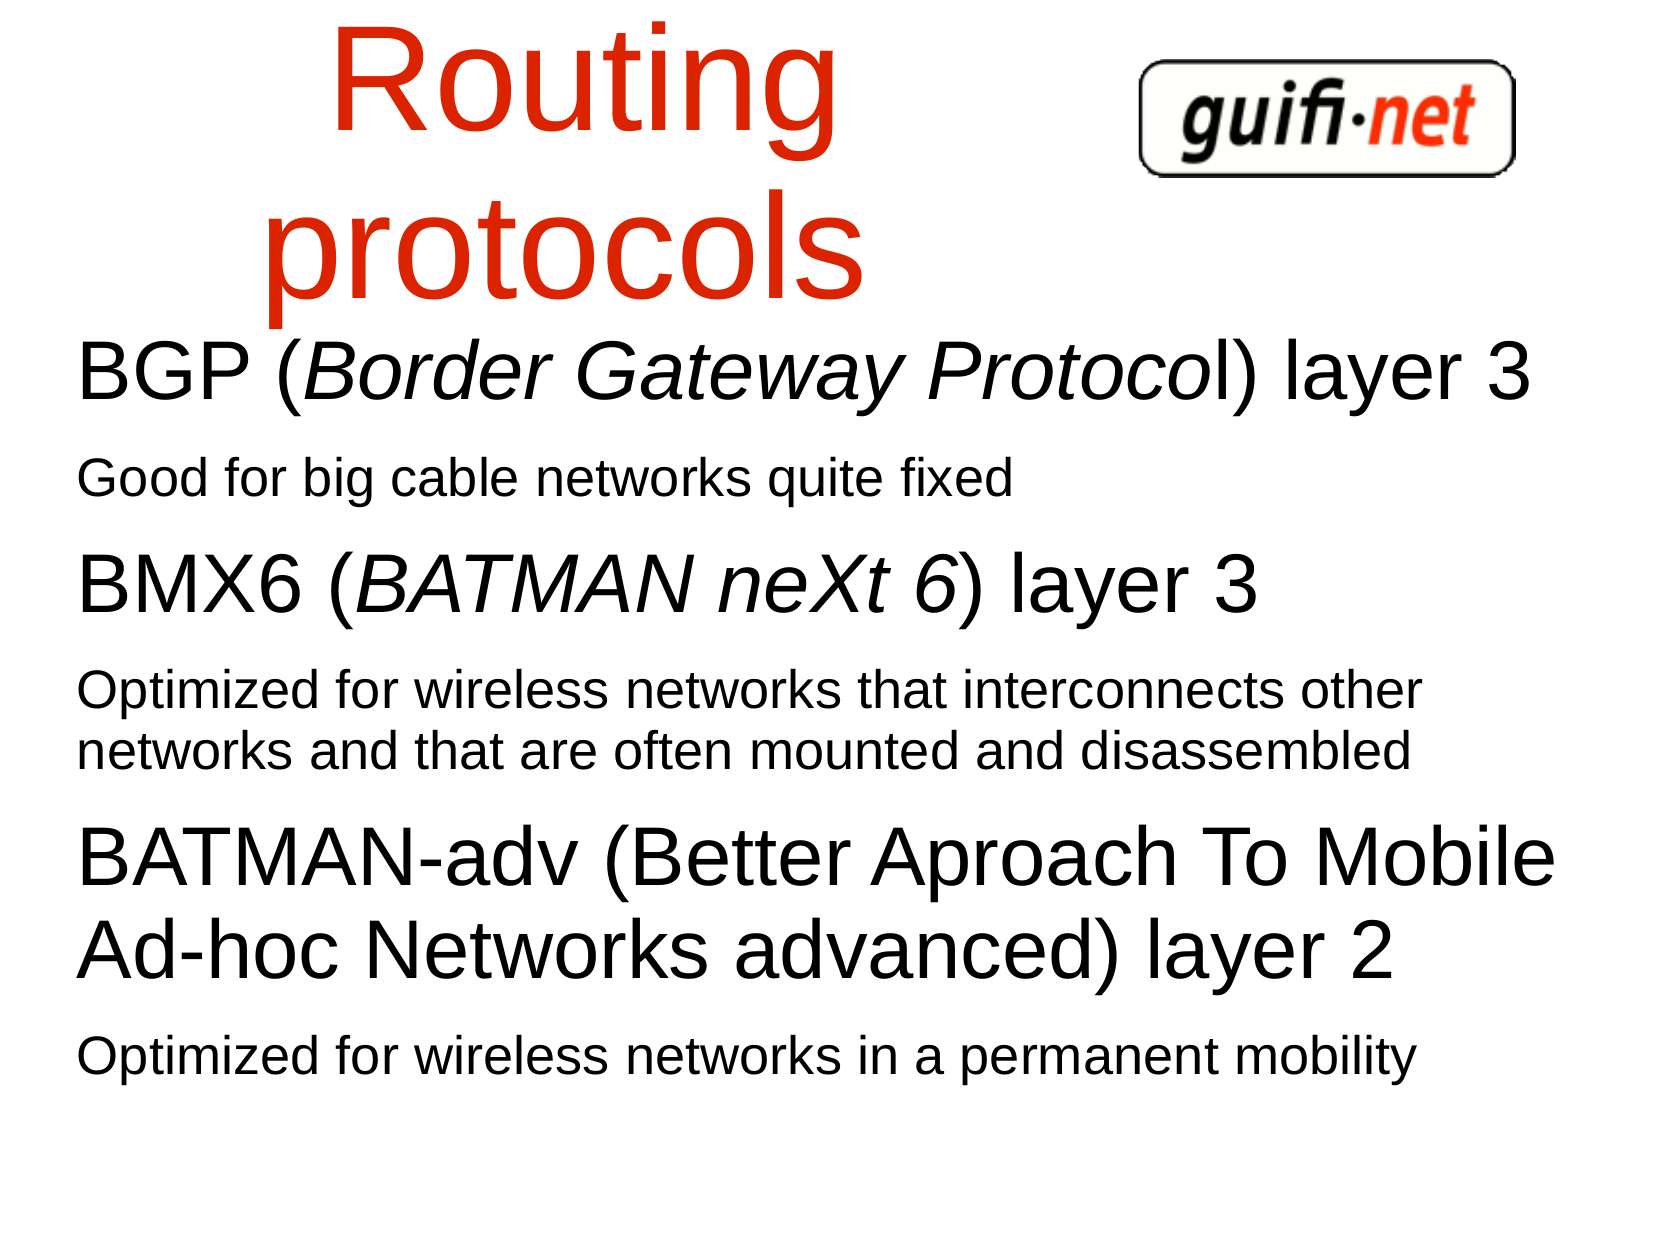

Routing protocols
# BGP (Border Gateway Protocol) layer 3
Good for big cable networks quite fixed
BMX6 (BATMAN neXt 6) layer 3
Optimized for wireless networks that interconnects other networks and that are often mounted and disassembled
BATMAN-adv (Better Aproach To Mobile Ad-hoc Networks advanced) layer 2
Optimized for wireless networks in a permanent mobility